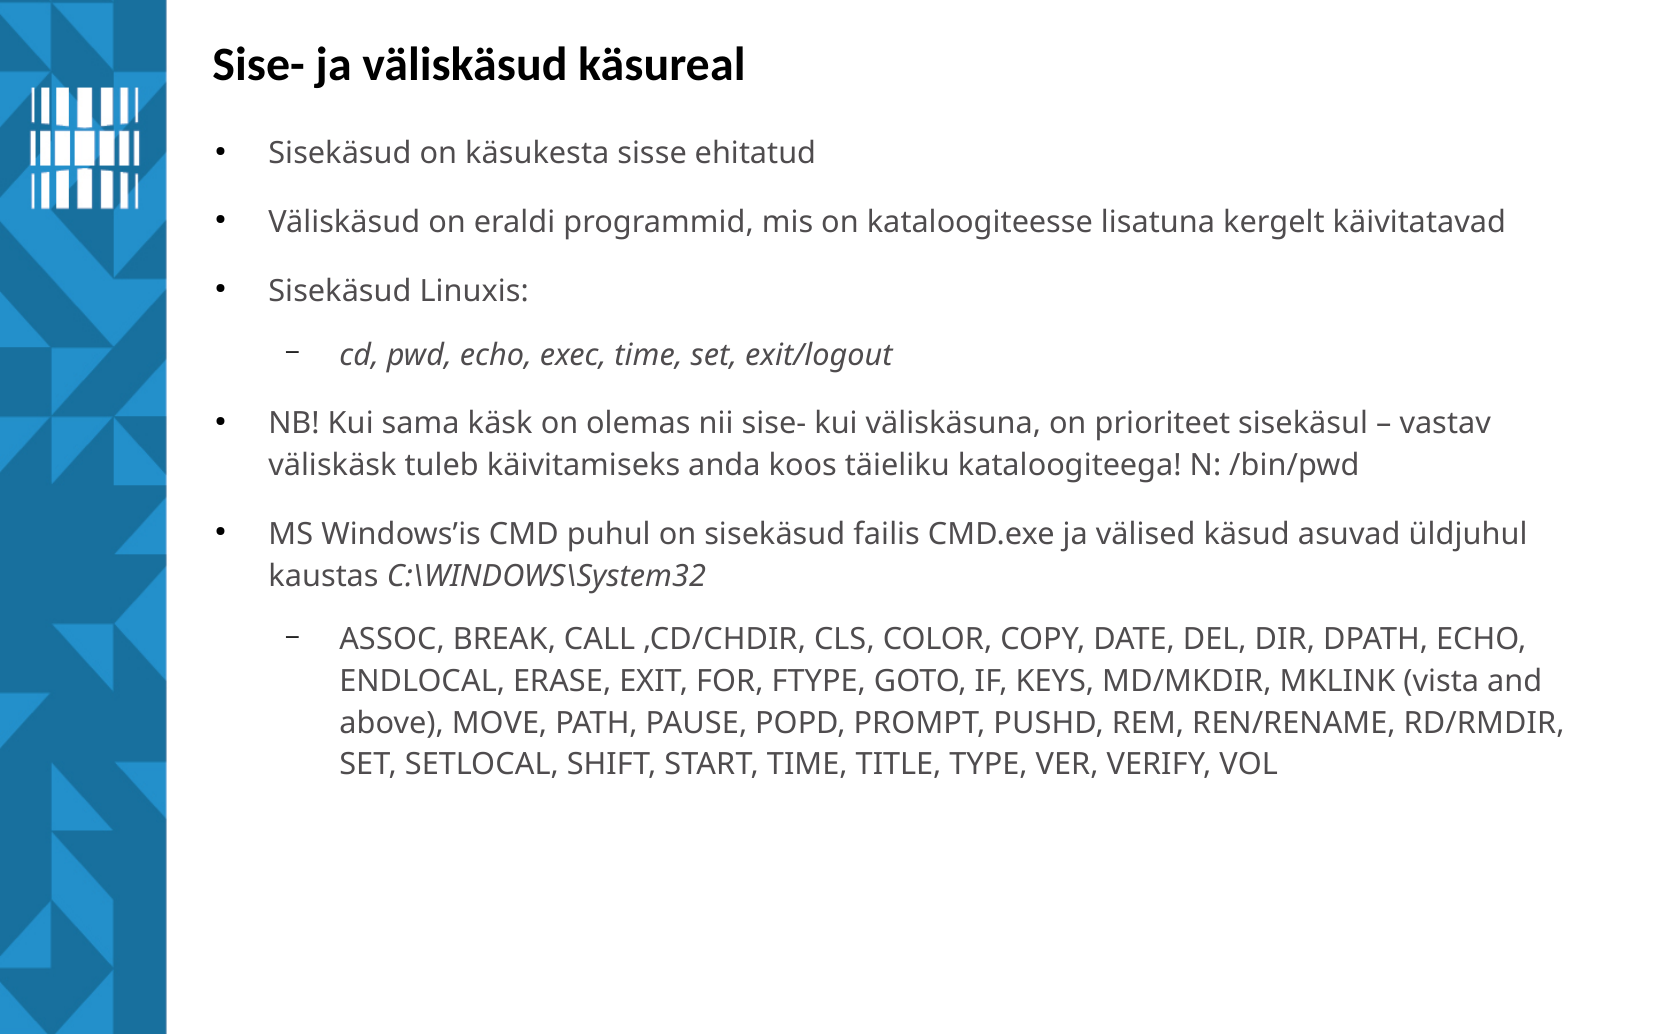

# Sise- ja väliskäsud käsureal
Sisekäsud on käsukesta sisse ehitatud
Väliskäsud on eraldi programmid, mis on kataloogiteesse lisatuna kergelt käivitatavad
Sisekäsud Linuxis:
cd, pwd, echo, exec, time, set, exit/logout
NB! Kui sama käsk on olemas nii sise- kui väliskäsuna, on prioriteet sisekäsul – vastav väliskäsk tuleb käivitamiseks anda koos täieliku kataloogiteega! N: /bin/pwd
MS Windows’is CMD puhul on sisekäsud failis CMD.exe ja välised käsud asuvad üldjuhul kaustas C:\WINDOWS\System32
ASSOC, BREAK, CALL ,CD/CHDIR, CLS, COLOR, COPY, DATE, DEL, DIR, DPATH, ECHO, ENDLOCAL, ERASE, EXIT, FOR, FTYPE, GOTO, IF, KEYS, MD/MKDIR, MKLINK (vista and above), MOVE, PATH, PAUSE, POPD, PROMPT, PUSHD, REM, REN/RENAME, RD/RMDIR, SET, SETLOCAL, SHIFT, START, TIME, TITLE, TYPE, VER, VERIFY, VOL